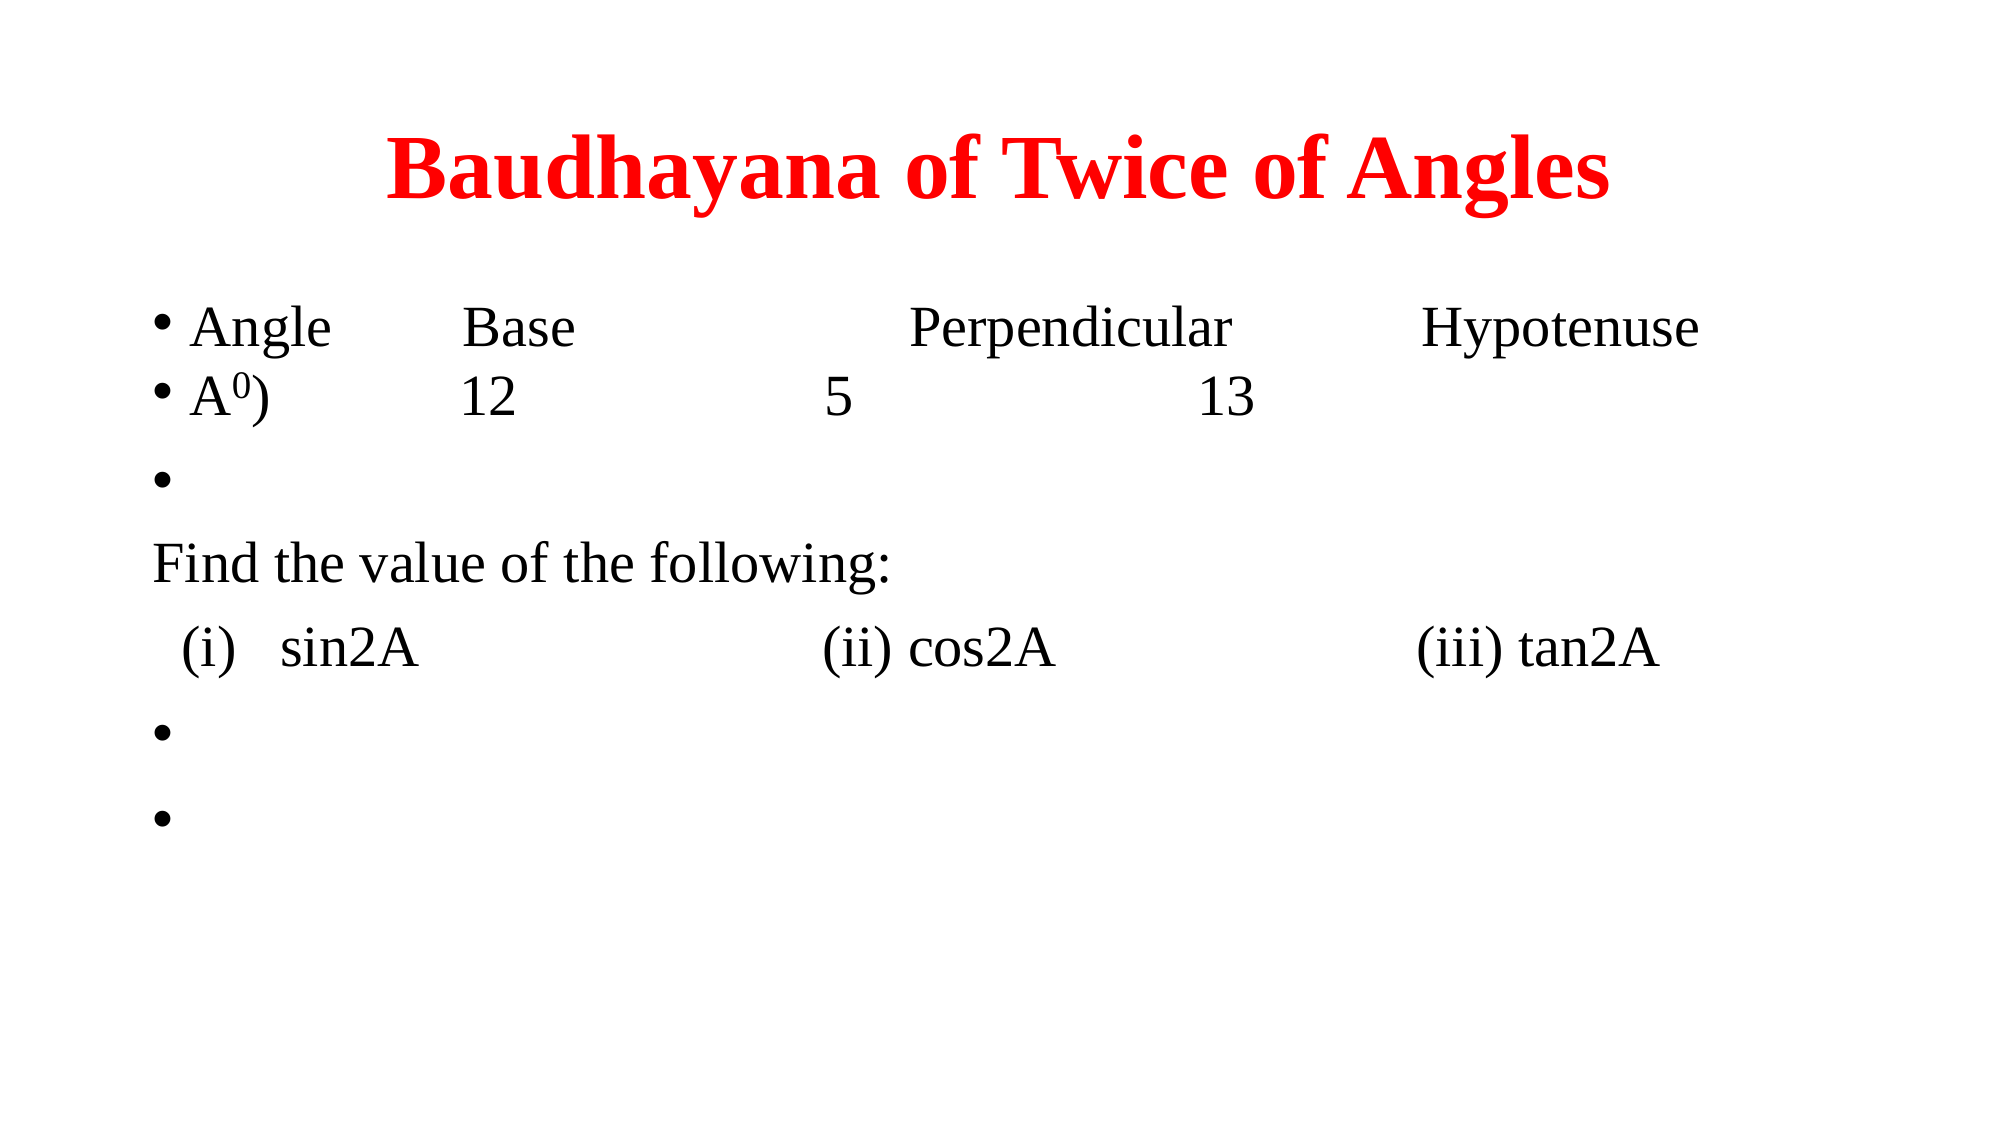

# Baudhayana of Twice of Angles
Angle Base Perpendicular Hypotenuse
A0) 12 			 5			 13
Find the value of the following:
 (i) sin2A (ii) cos2A (iii) tan2A